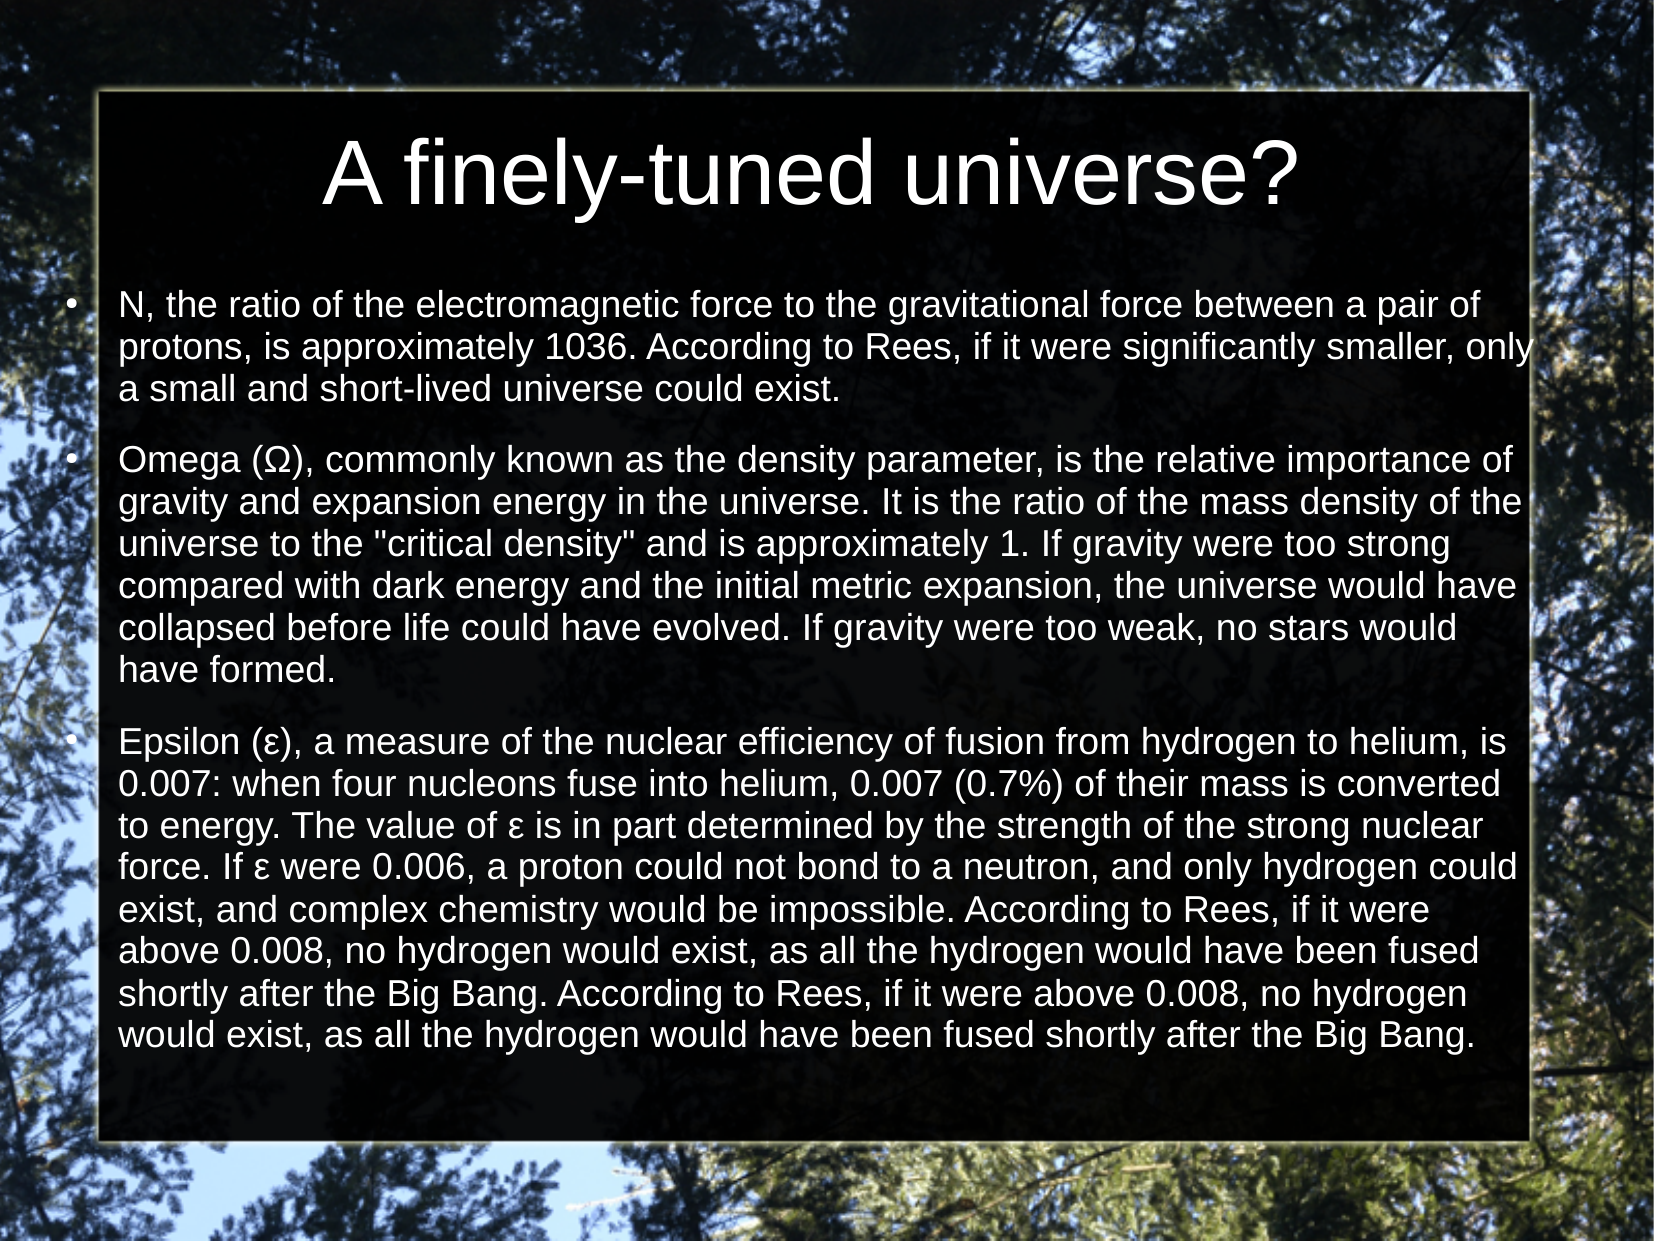

# A finely-tuned universe?
N, the ratio of the electromagnetic force to the gravitational force between a pair of protons, is approximately 1036. According to Rees, if it were significantly smaller, only a small and short-lived universe could exist.
Omega (Ω), commonly known as the density parameter, is the relative importance of gravity and expansion energy in the universe. It is the ratio of the mass density of the universe to the "critical density" and is approximately 1. If gravity were too strong compared with dark energy and the initial metric expansion, the universe would have collapsed before life could have evolved. If gravity were too weak, no stars would have formed.
Epsilon (ε), a measure of the nuclear efficiency of fusion from hydrogen to helium, is 0.007: when four nucleons fuse into helium, 0.007 (0.7%) of their mass is converted to energy. The value of ε is in part determined by the strength of the strong nuclear force. If ε were 0.006, a proton could not bond to a neutron, and only hydrogen could exist, and complex chemistry would be impossible. According to Rees, if it were above 0.008, no hydrogen would exist, as all the hydrogen would have been fused shortly after the Big Bang. According to Rees, if it were above 0.008, no hydrogen would exist, as all the hydrogen would have been fused shortly after the Big Bang.